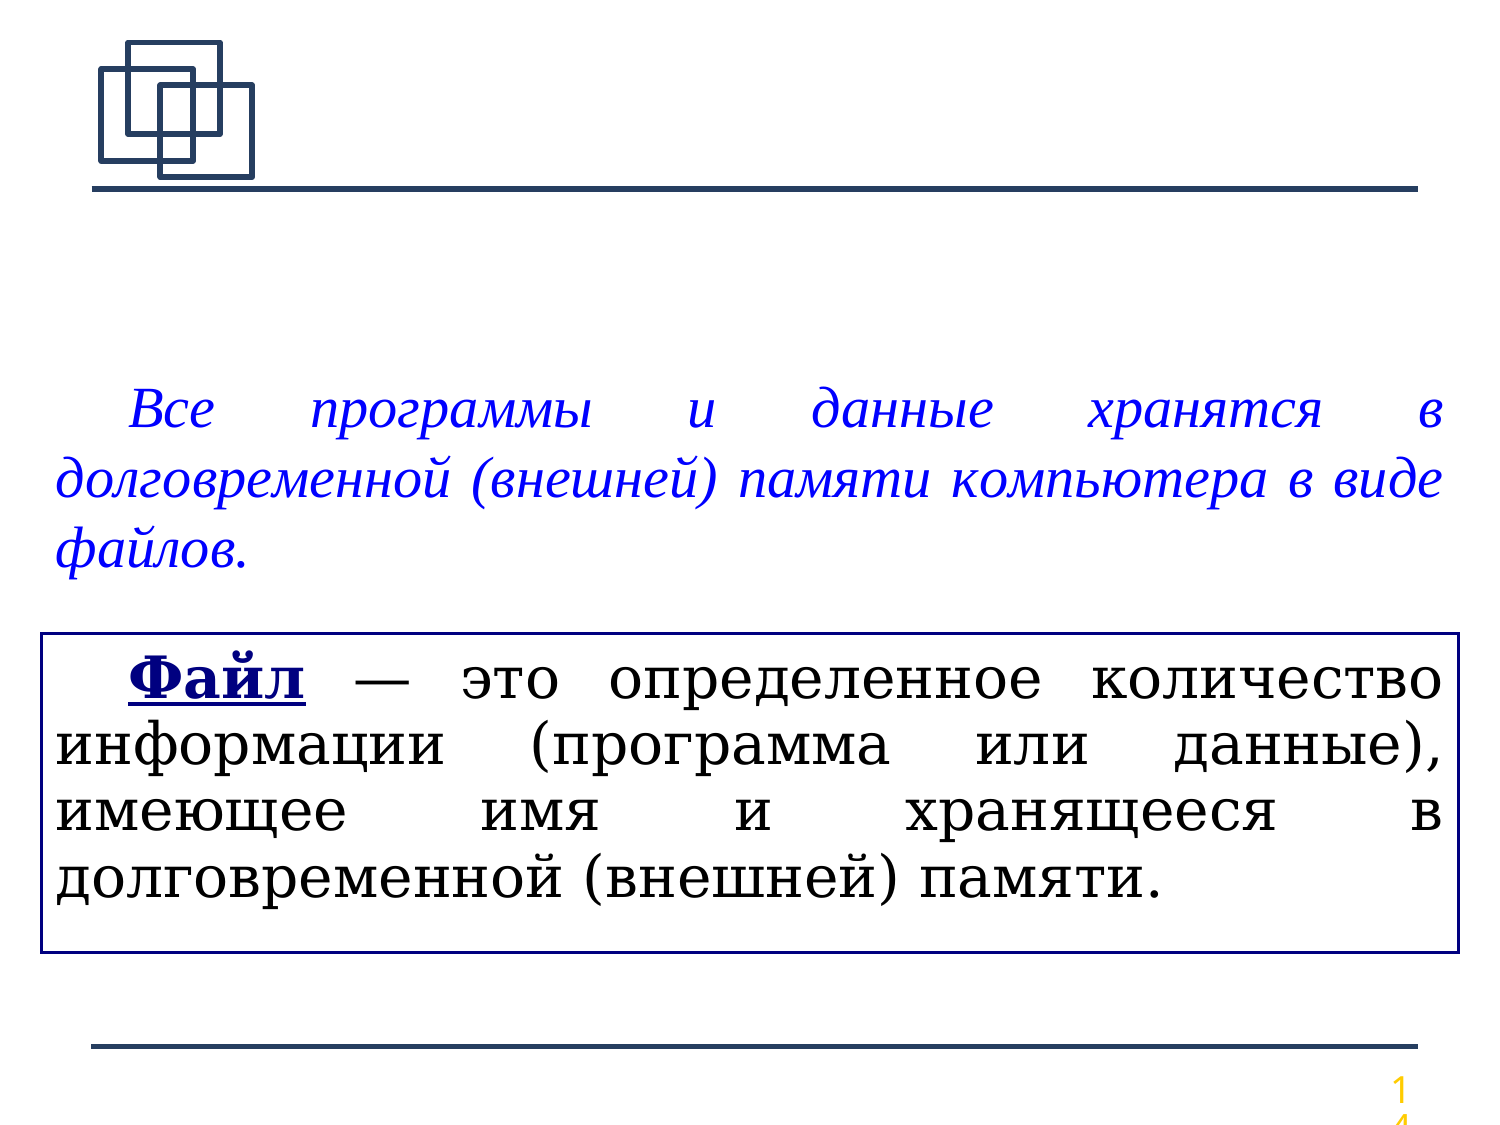

# Все программы и данные хранятся в долговременной (внешней) памяти компьютера в виде файлов.
Файл — это определенное количество информации (программа или данные), имеющее имя и хранящееся в долговременной (внешней) памяти.